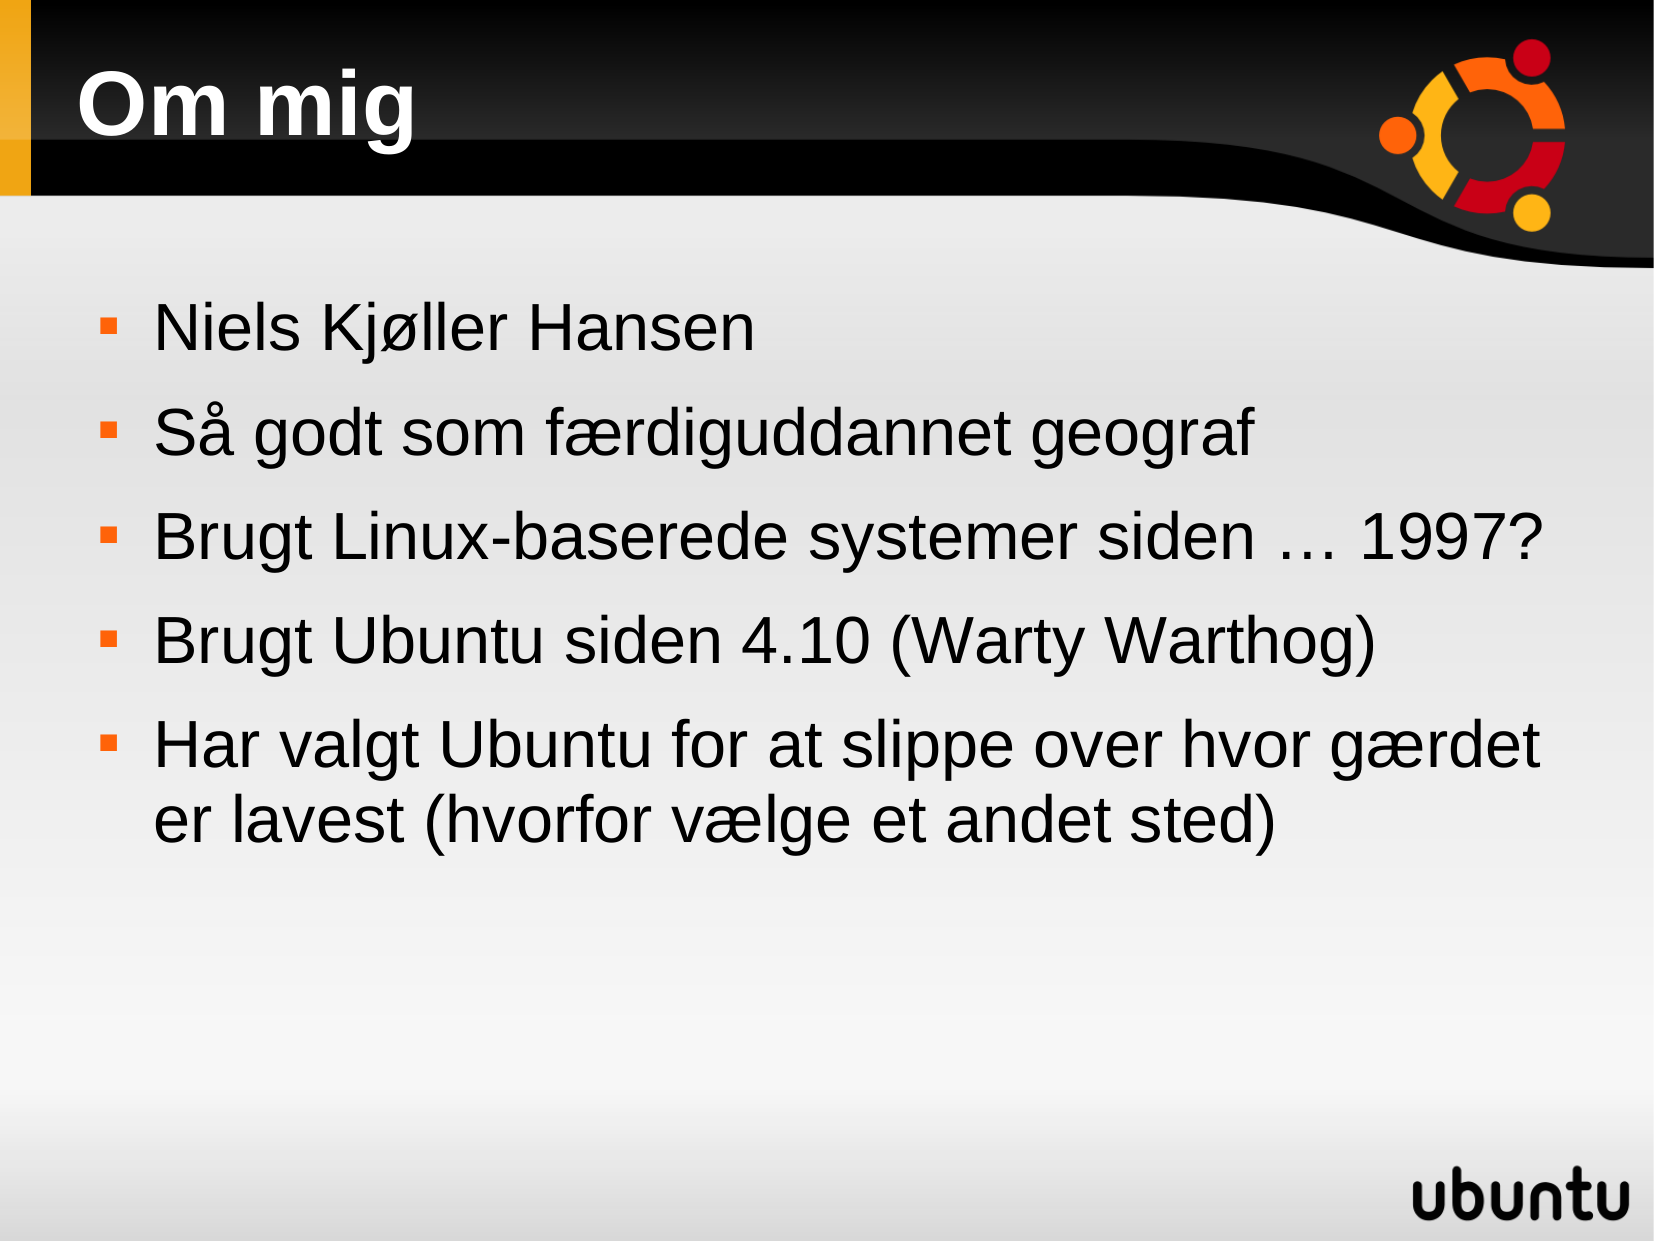

# Om mig
Niels Kjøller Hansen
Så godt som færdiguddannet geograf
Brugt Linux-baserede systemer siden … 1997?
Brugt Ubuntu siden 4.10 (Warty Warthog)
Har valgt Ubuntu for at slippe over hvor gærdet er lavest (hvorfor vælge et andet sted)